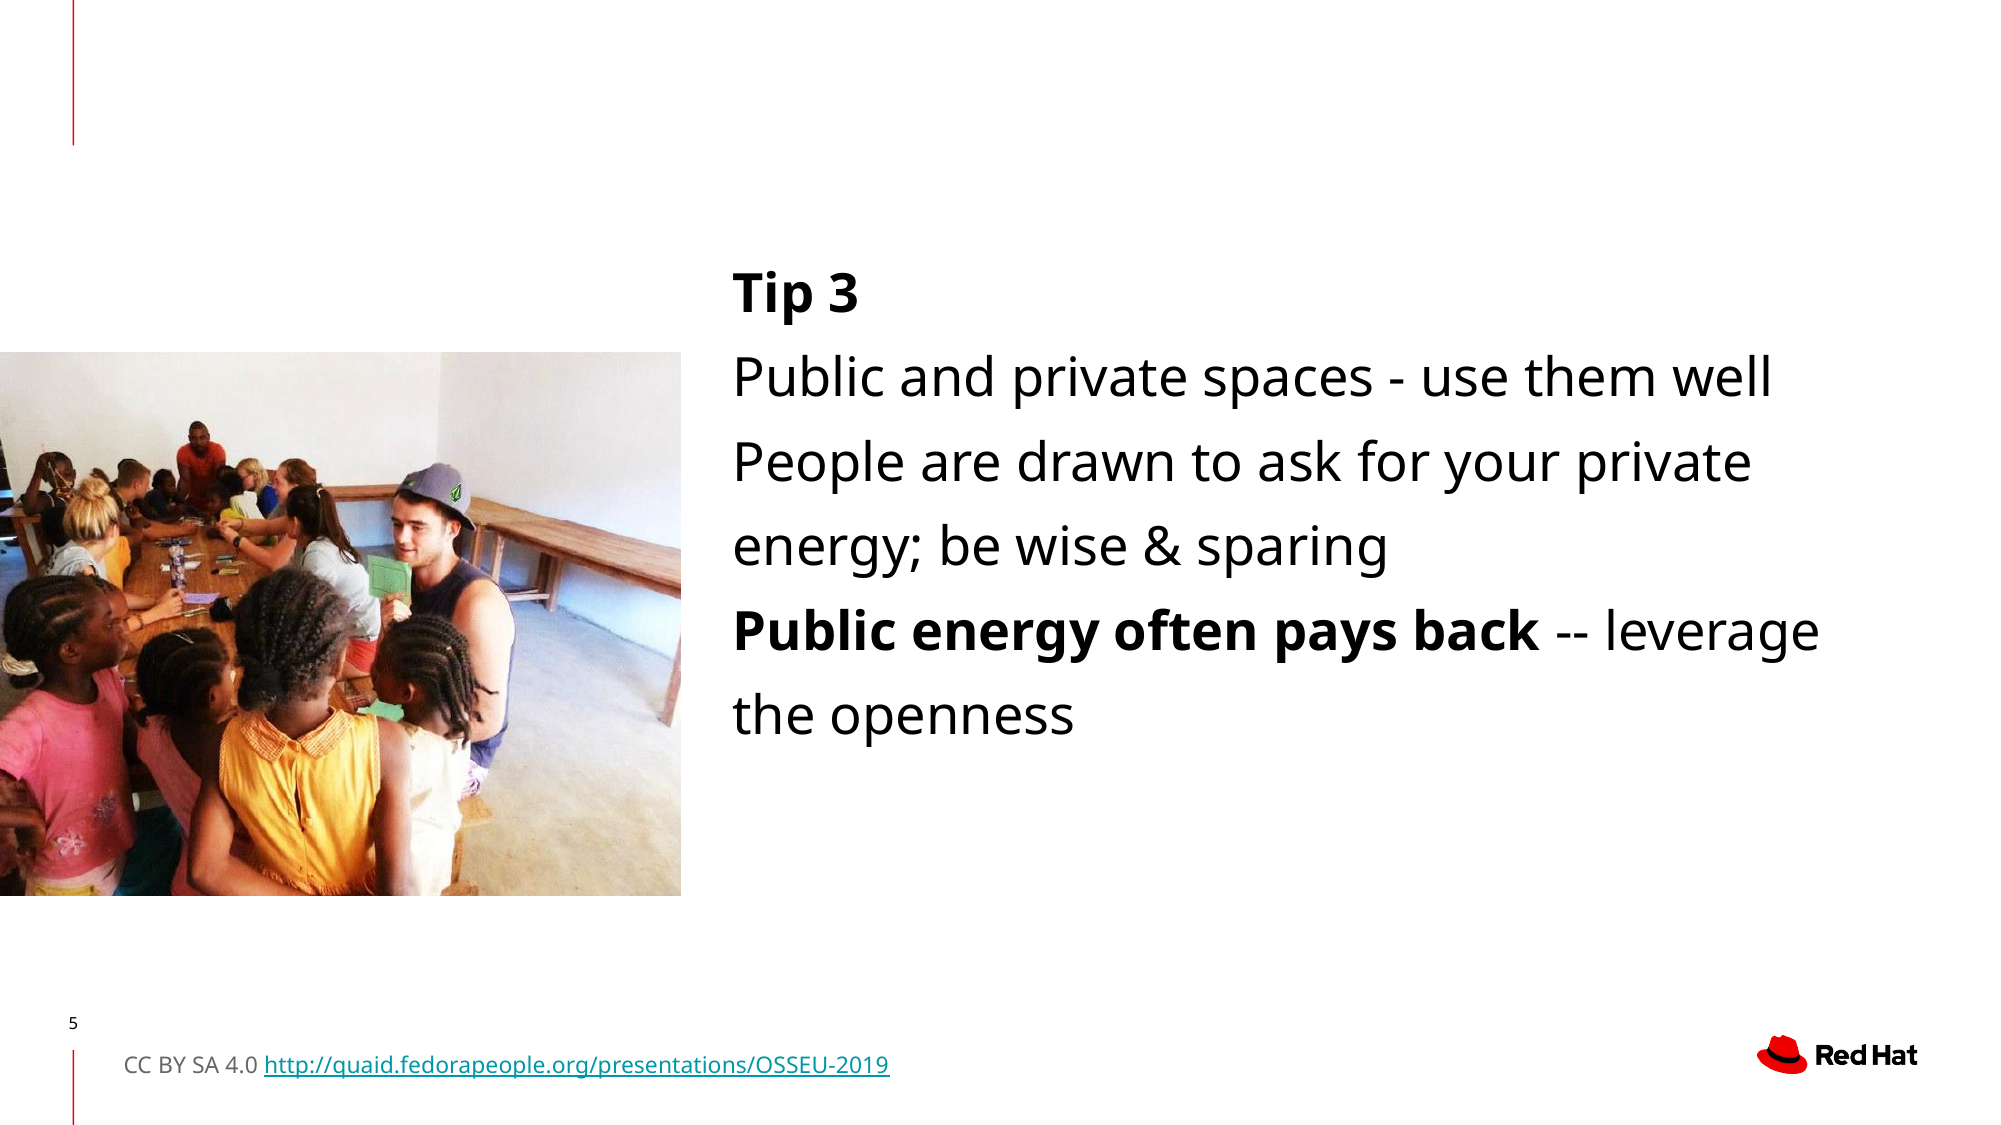

# Tip 3 Public and private spaces - use them well People are drawn to ask for your private energy; be wise & sparing Public energy often pays back -- leverage the openness